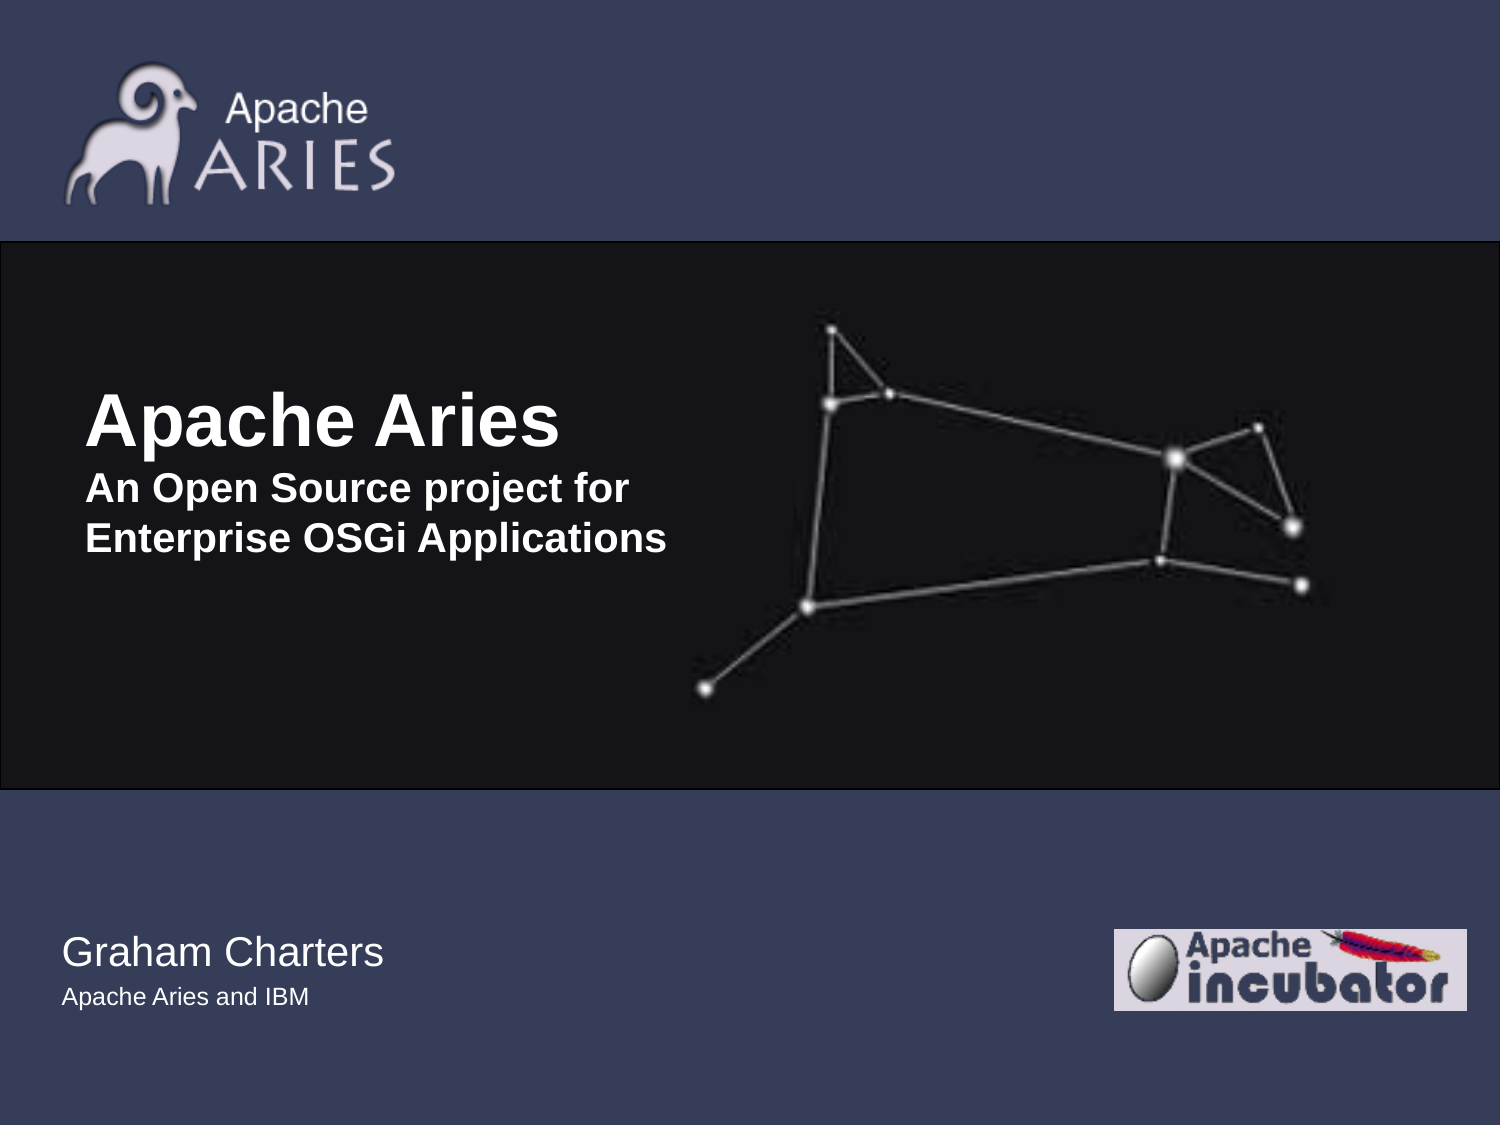

Apache Aries
An Open Source project for
Enterprise OSGi Applications
# Graham Charters
Apache Aries and IBM